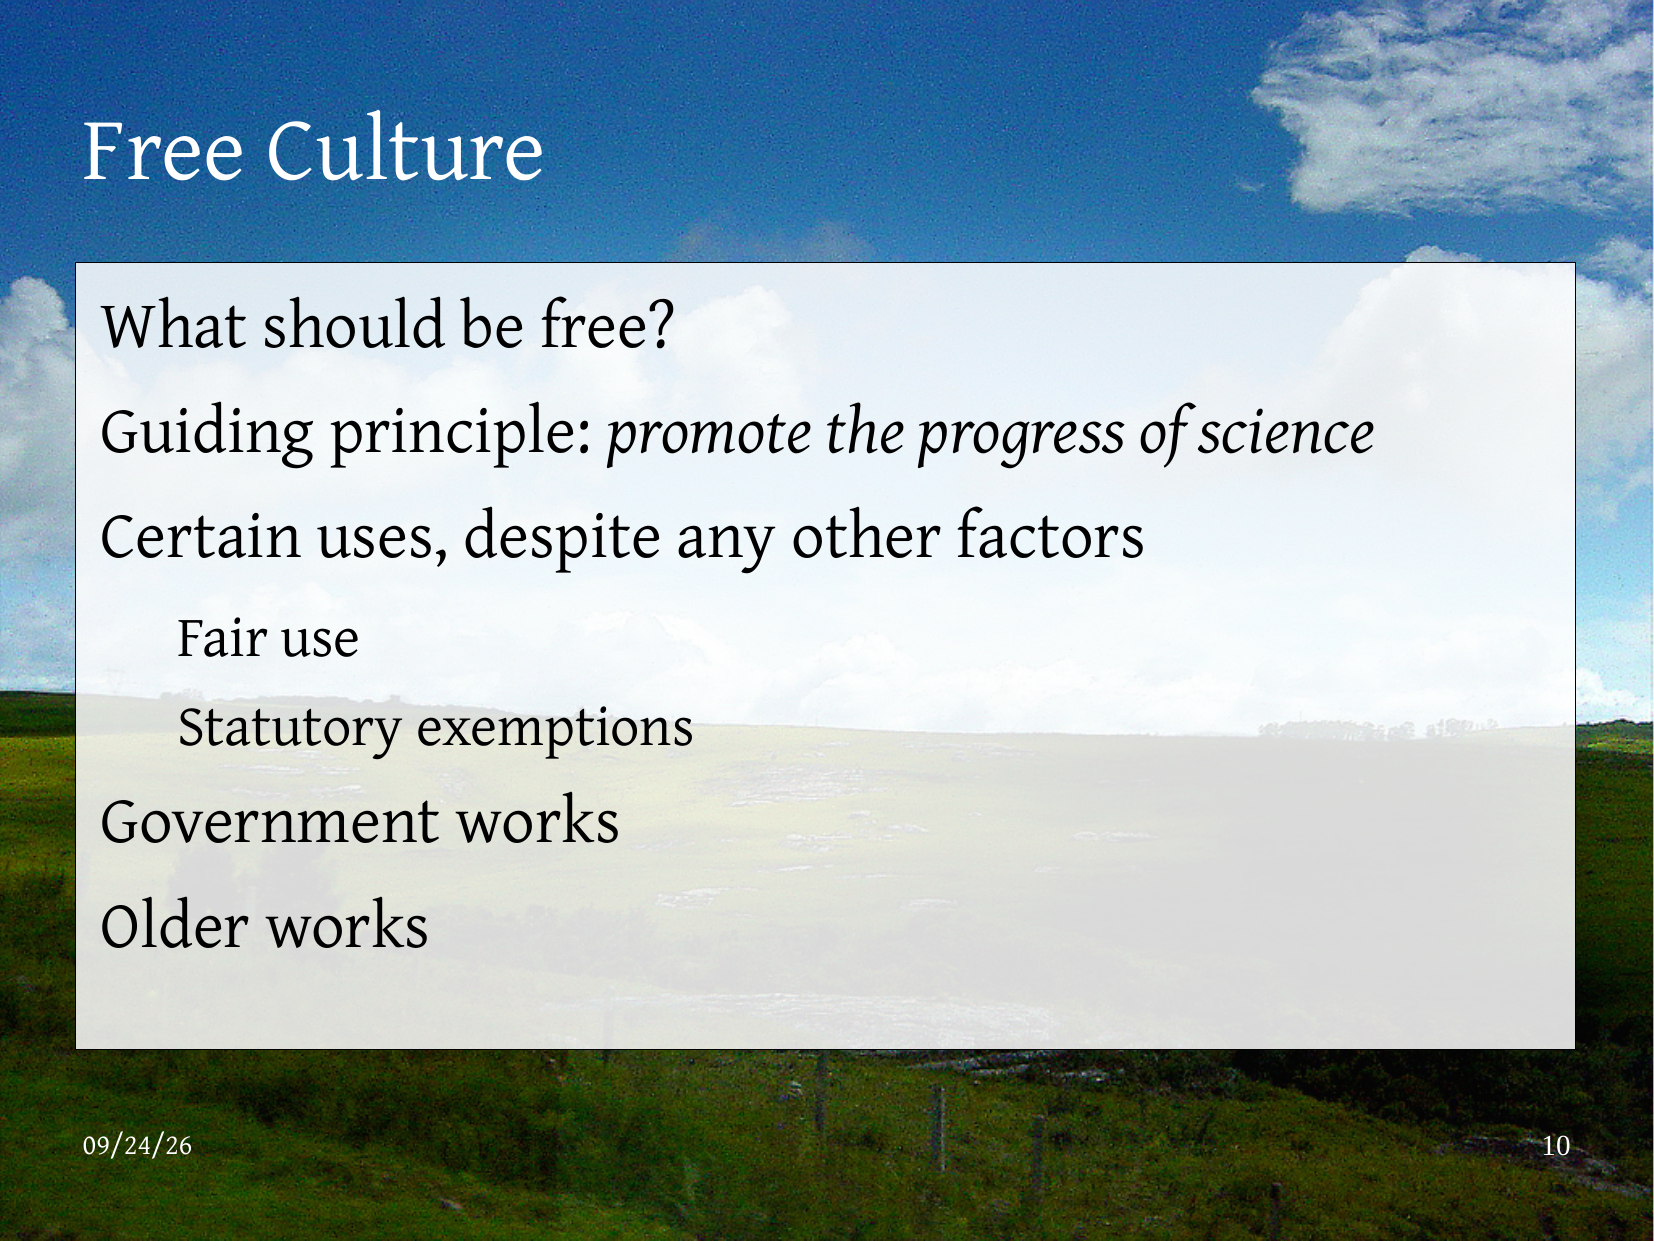

# Free Culture
What should be free?
Guiding principle: promote the progress of science
Certain uses, despite any other factors
Fair use
Statutory exemptions
Government works
Older works
10